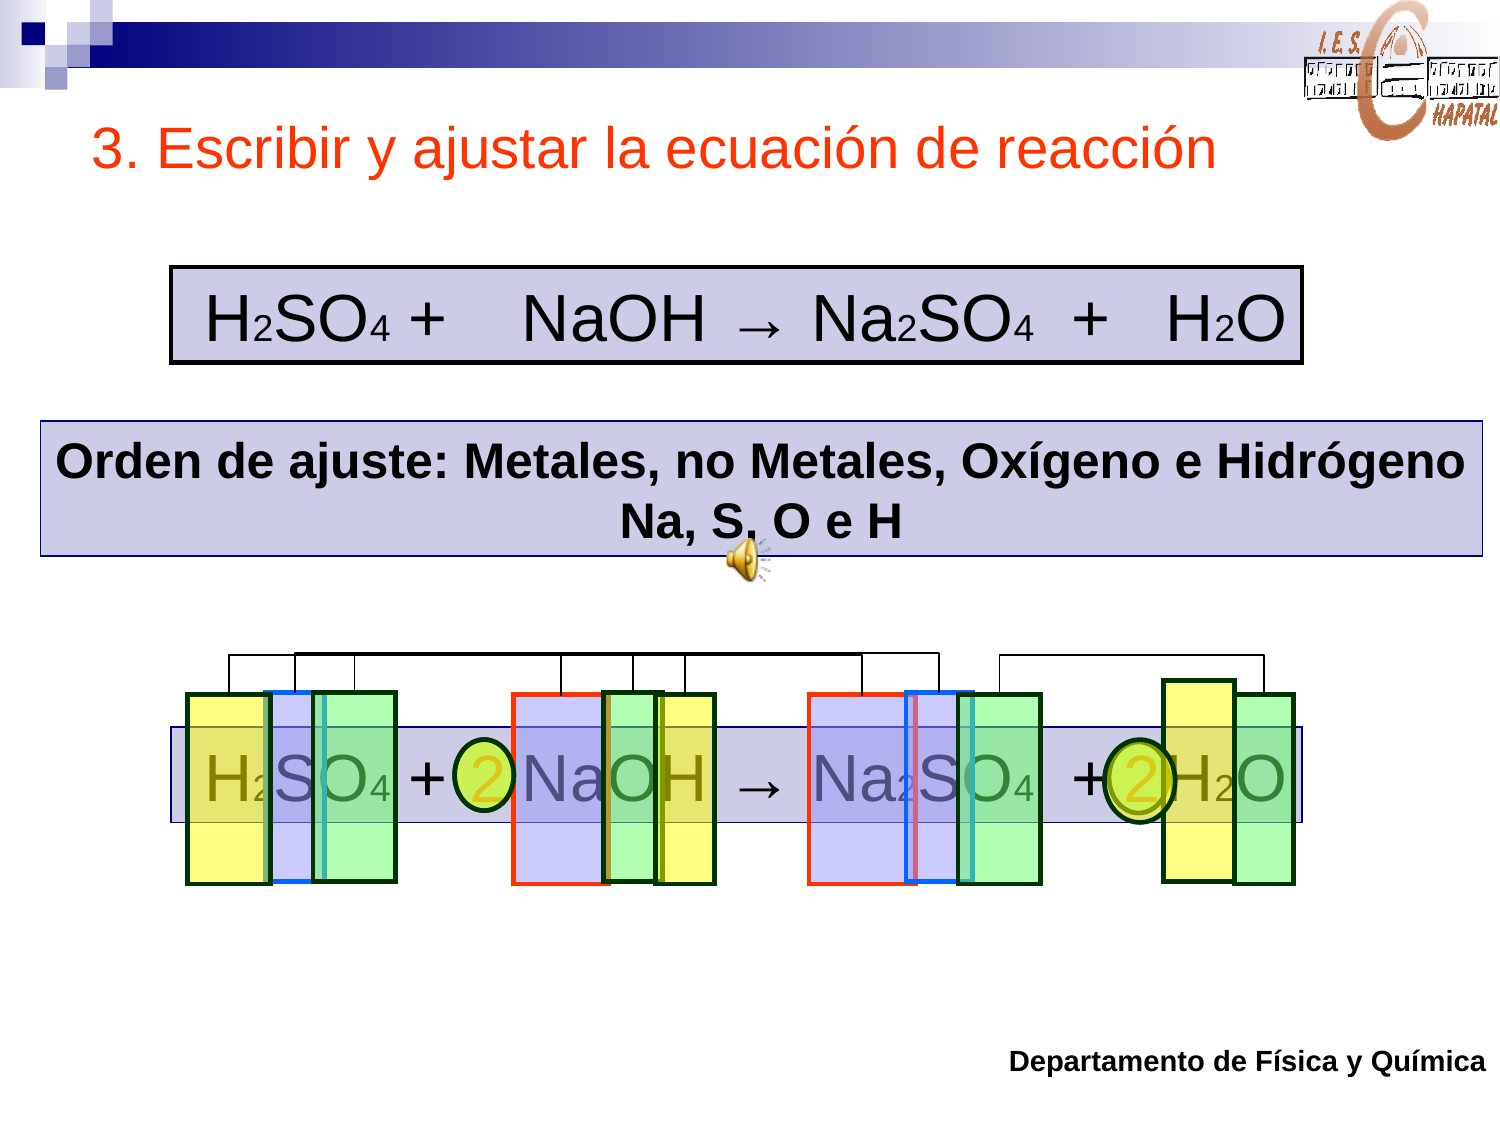

# 3. Escribir y ajustar la ecuación de reacción
 H2SO4 + NaOH → Na2SO4 + H2O
Orden de ajuste: Metales, no Metales, Oxígeno e Hidrógeno
Na, S, O e H
 H2SO4 + NaOH → Na2SO4 + H2O
2
2